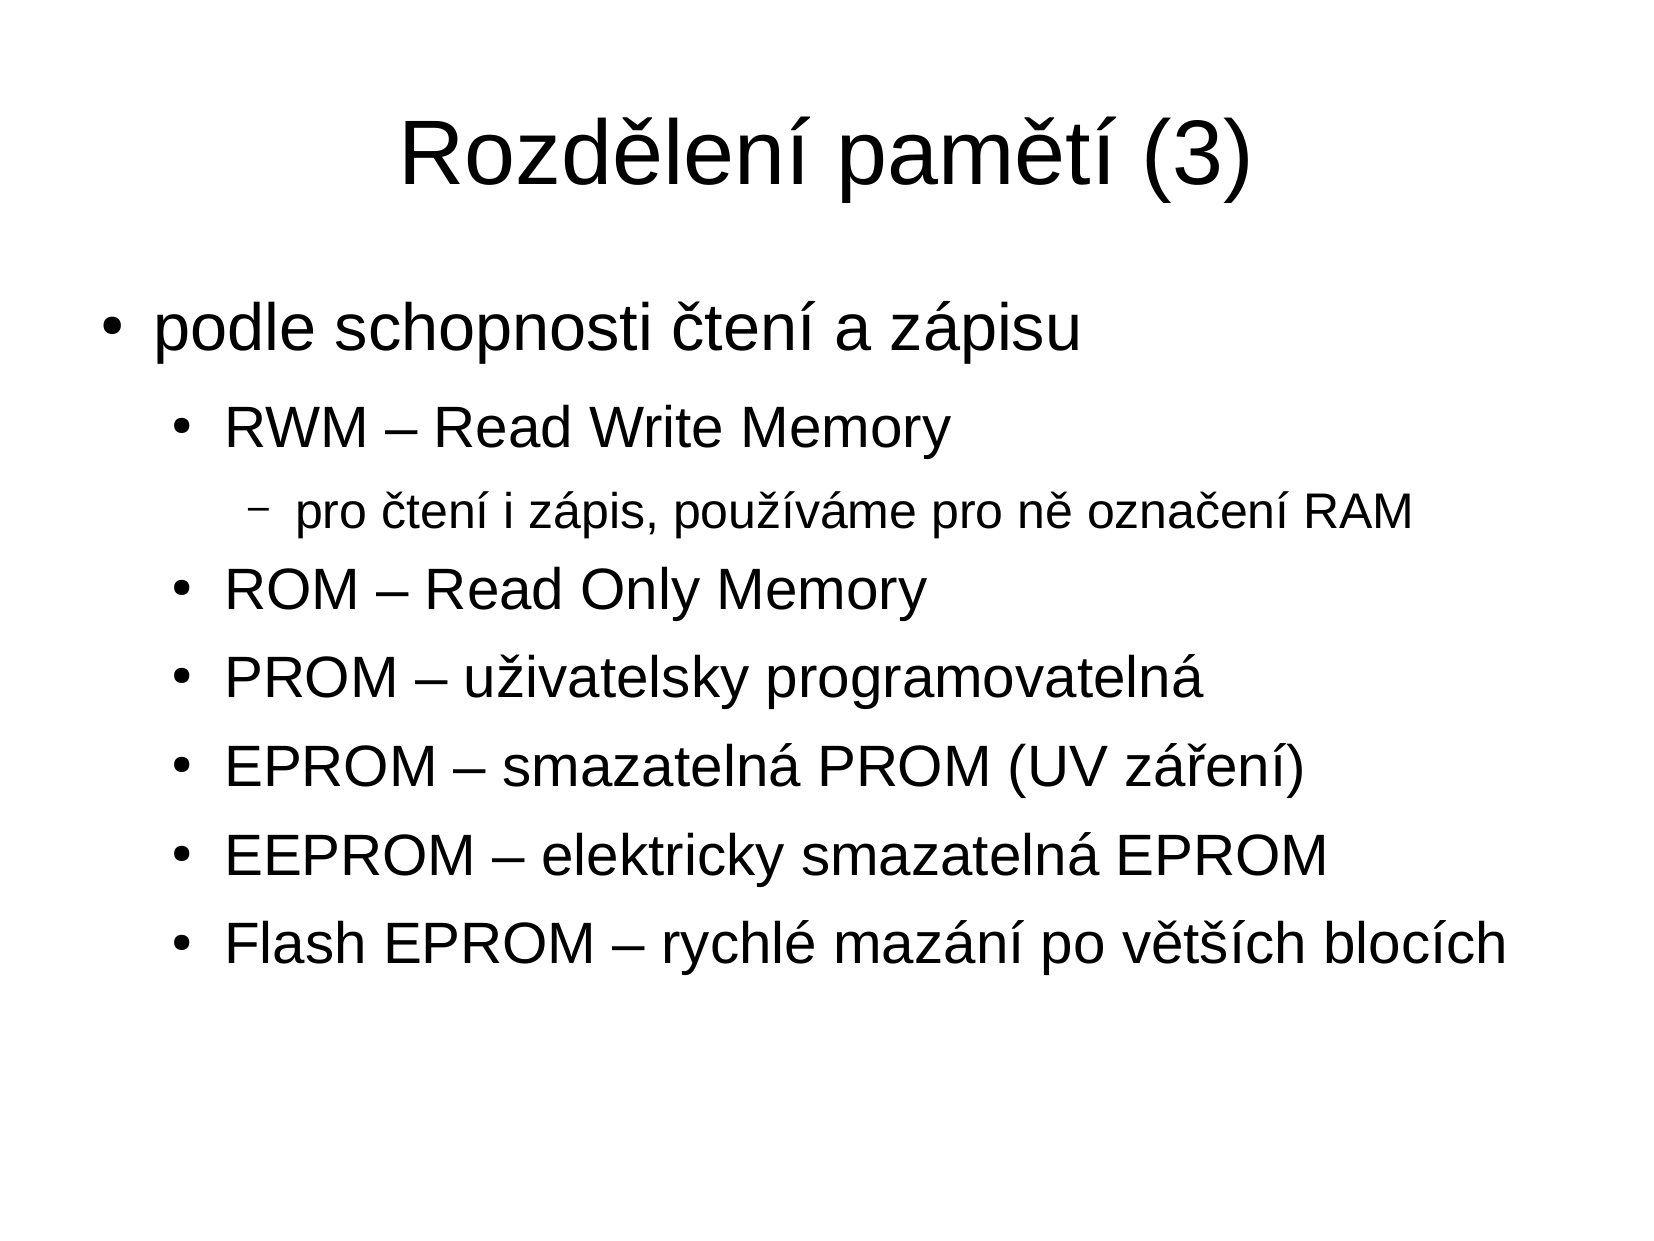

# Rozdělení pamětí (3)
podle schopnosti čtení a zápisu
RWM – Read Write Memory
pro čtení i zápis, používáme pro ně označení RAM
ROM – Read Only Memory
PROM – uživatelsky programovatelná
EPROM – smazatelná PROM (UV záření)
EEPROM – elektricky smazatelná EPROM
Flash EPROM – rychlé mazání po větších blocích